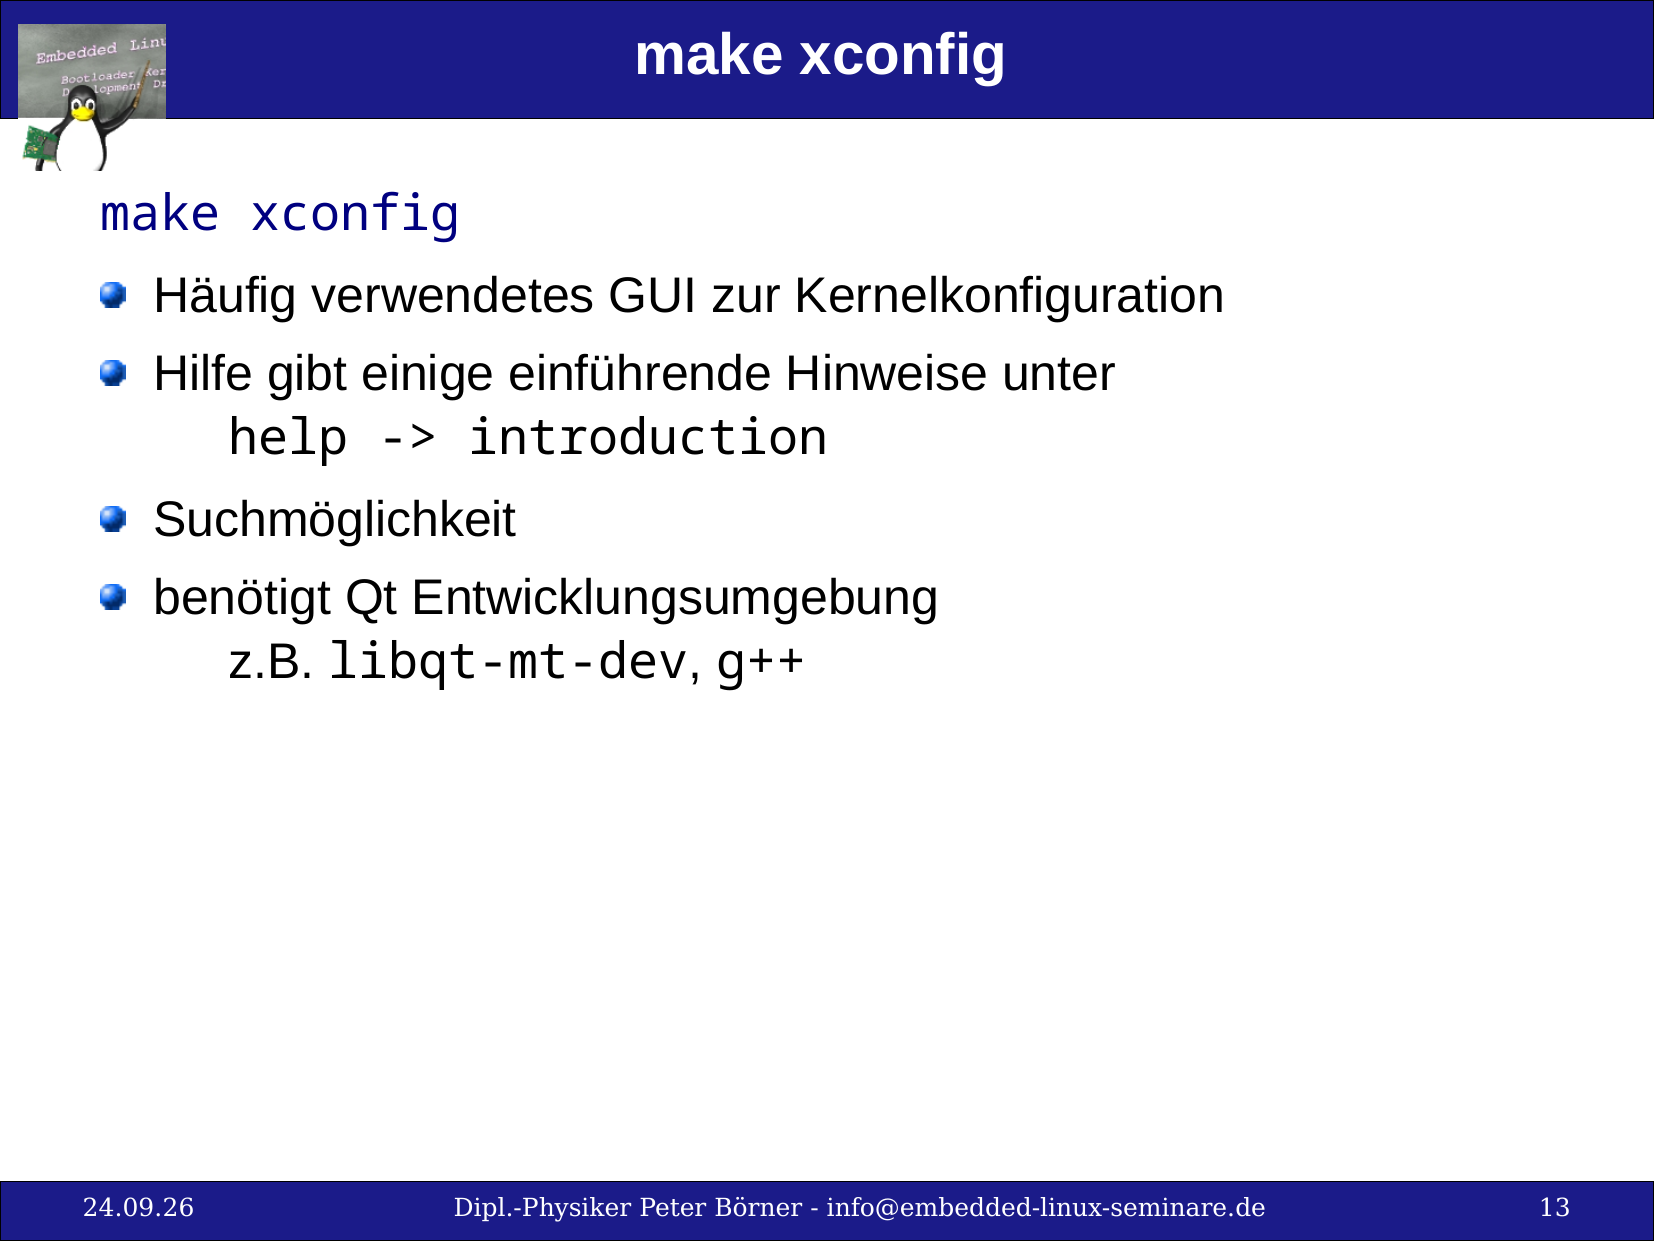

# make xconfig
make xconfig
Häufig verwendetes GUI zur Kernelkonfiguration
Hilfe gibt einige einführende Hinweise unter
	help -> introduction
Suchmöglichkeit
benötigt Qt Entwicklungsumgebung
	z.B. libqt-mt-dev, g++
 Dipl.-Physiker Peter Börner - info@embedded-linux-seminare.de
13